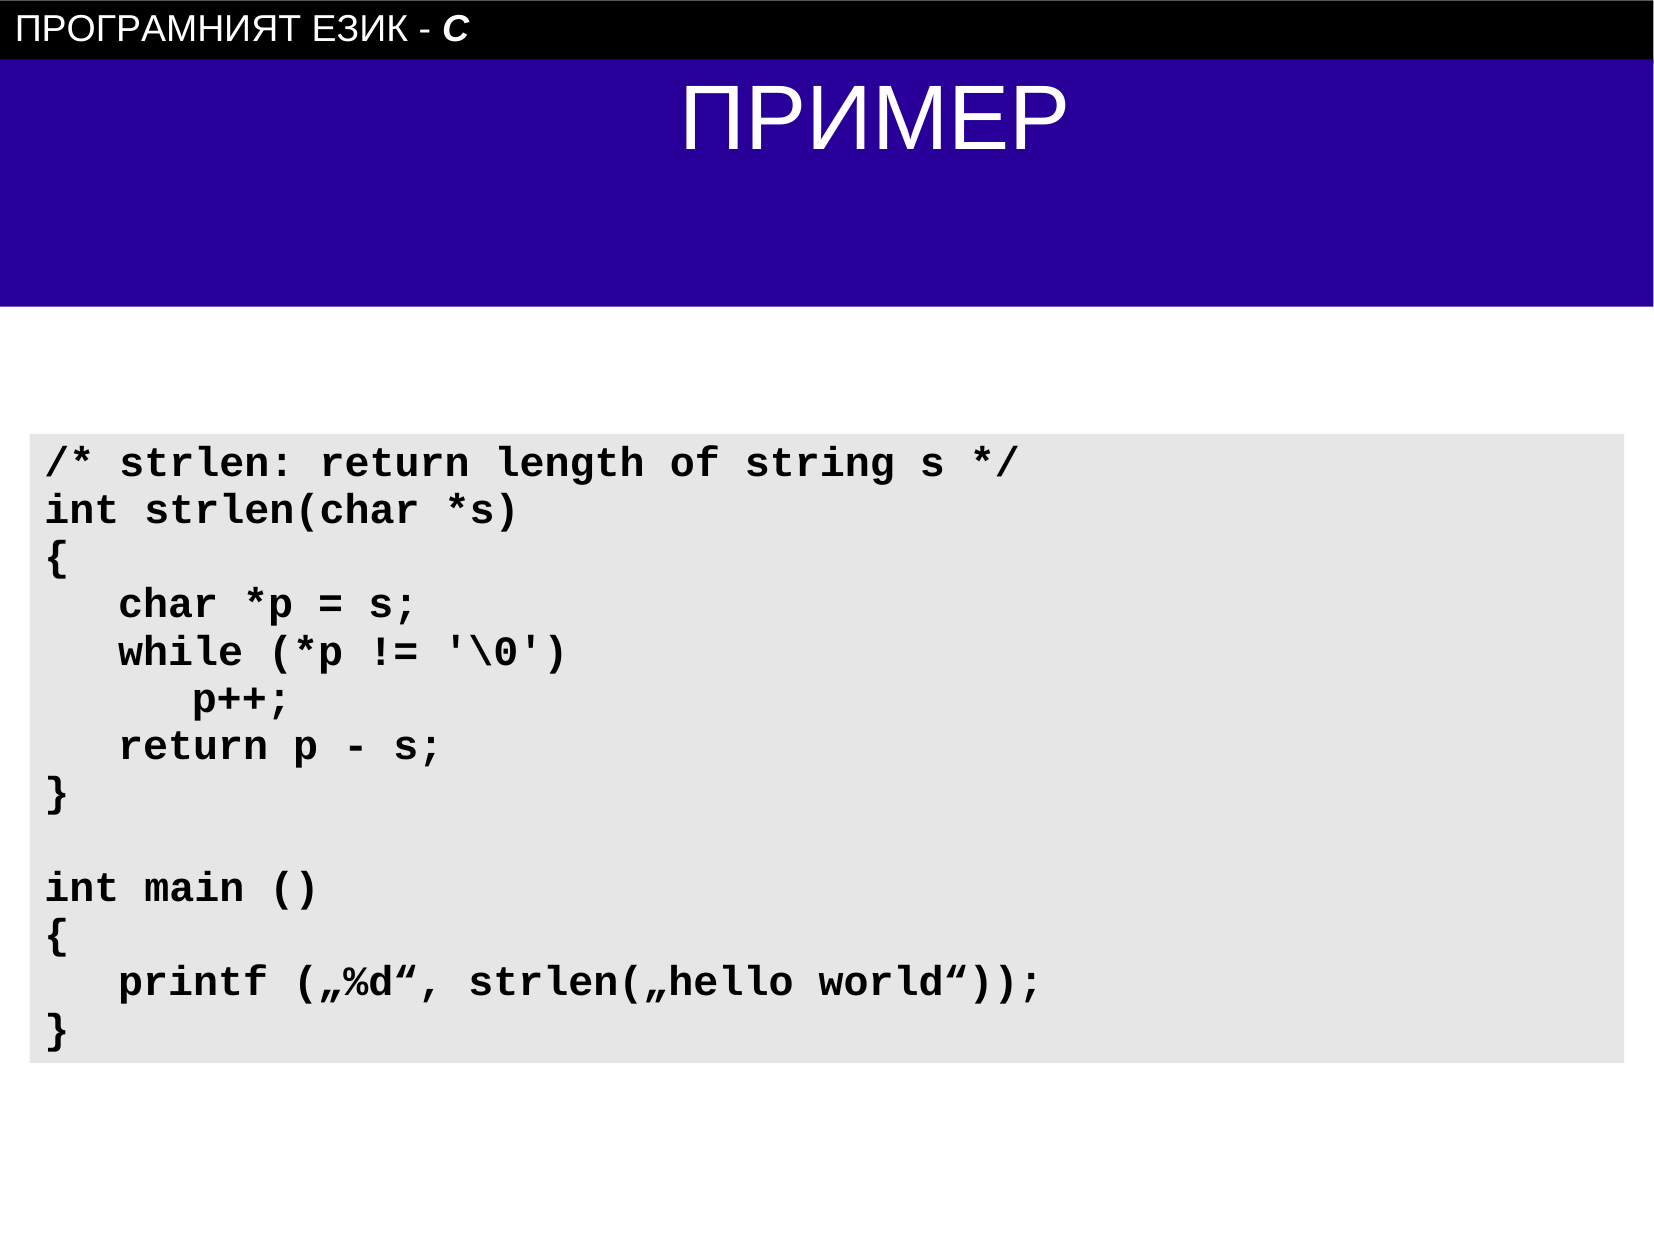

ПРОГРАМНИЯT ЕЗИК - С
									ПРИМЕР
/* strlen: return length of string s */
int strlen(char *s)
{
	char *p = s;
	while (*p != '\0')
		p++;
	return p - s;
}
int main ()
{
	printf („%d“, strlen(„hello world“));
}